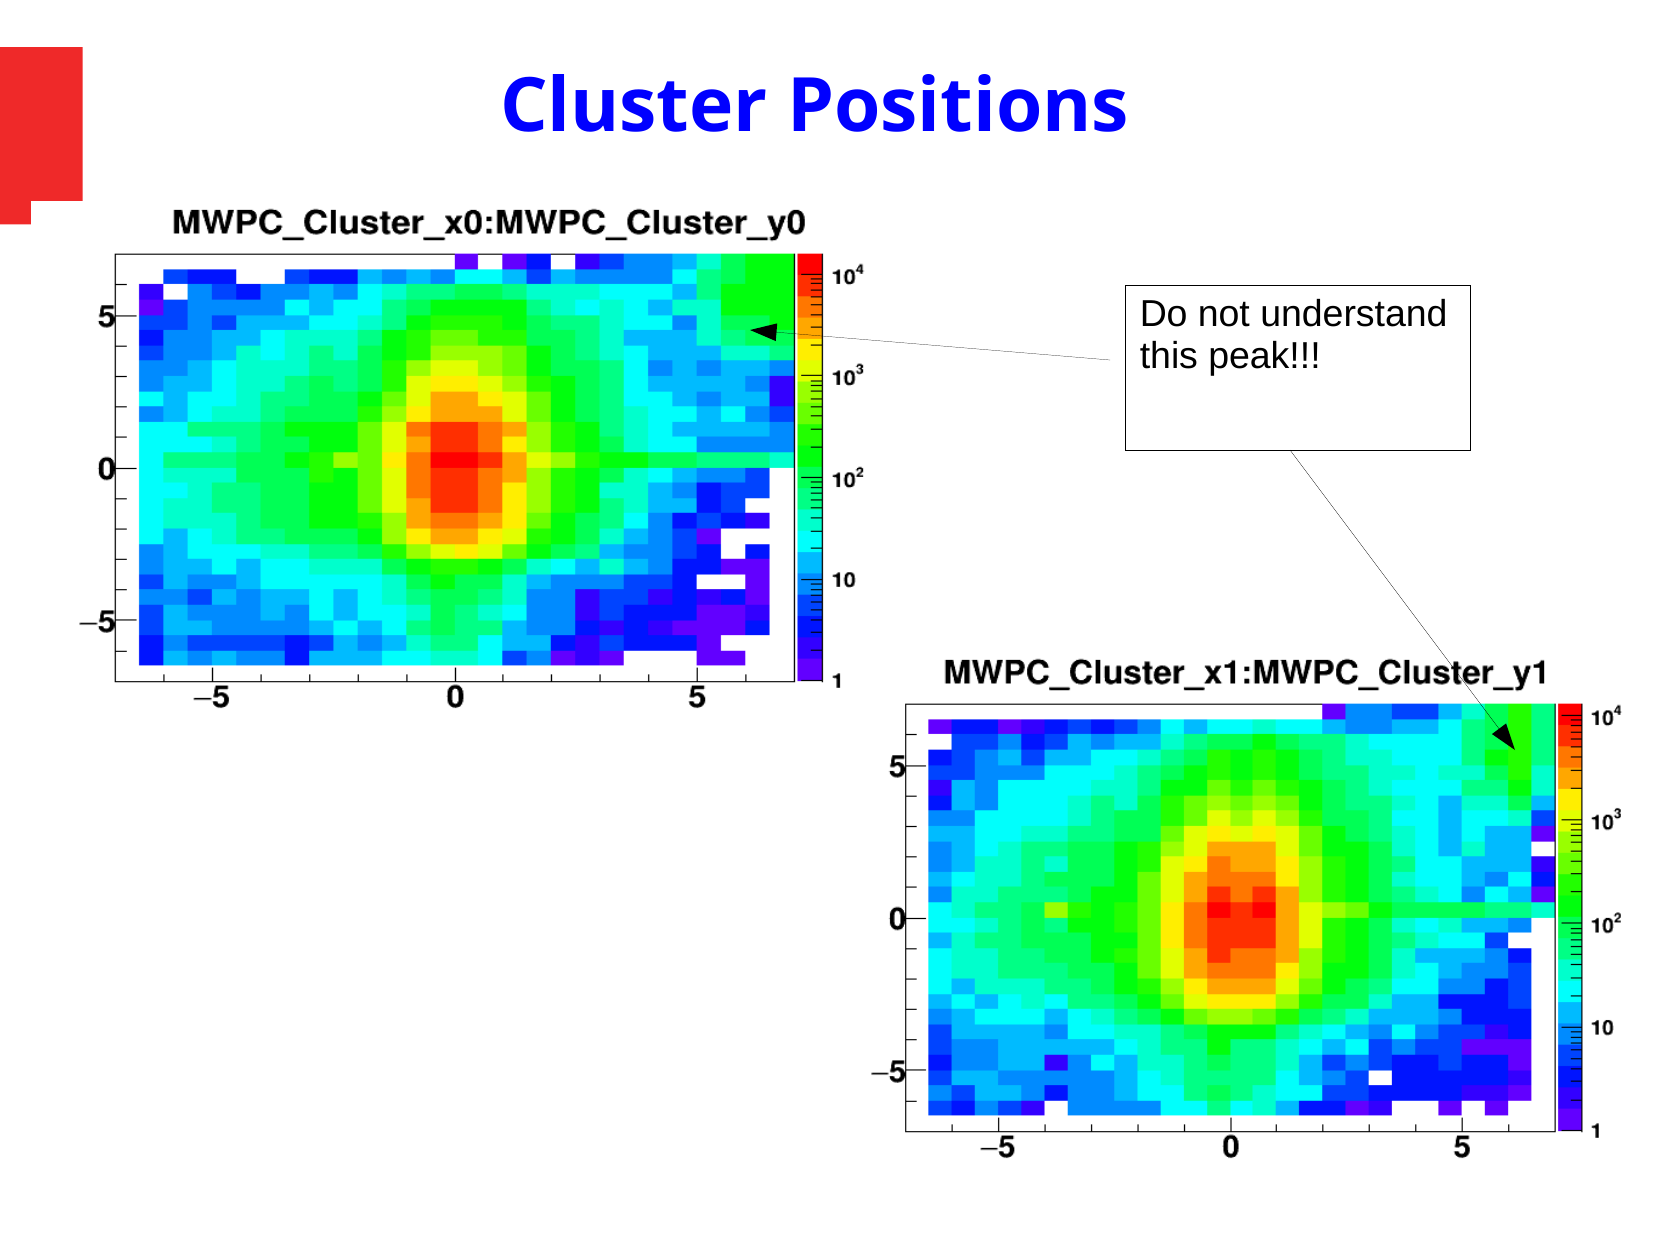

# Cluster Positions
Do not understand this peak!!!
16